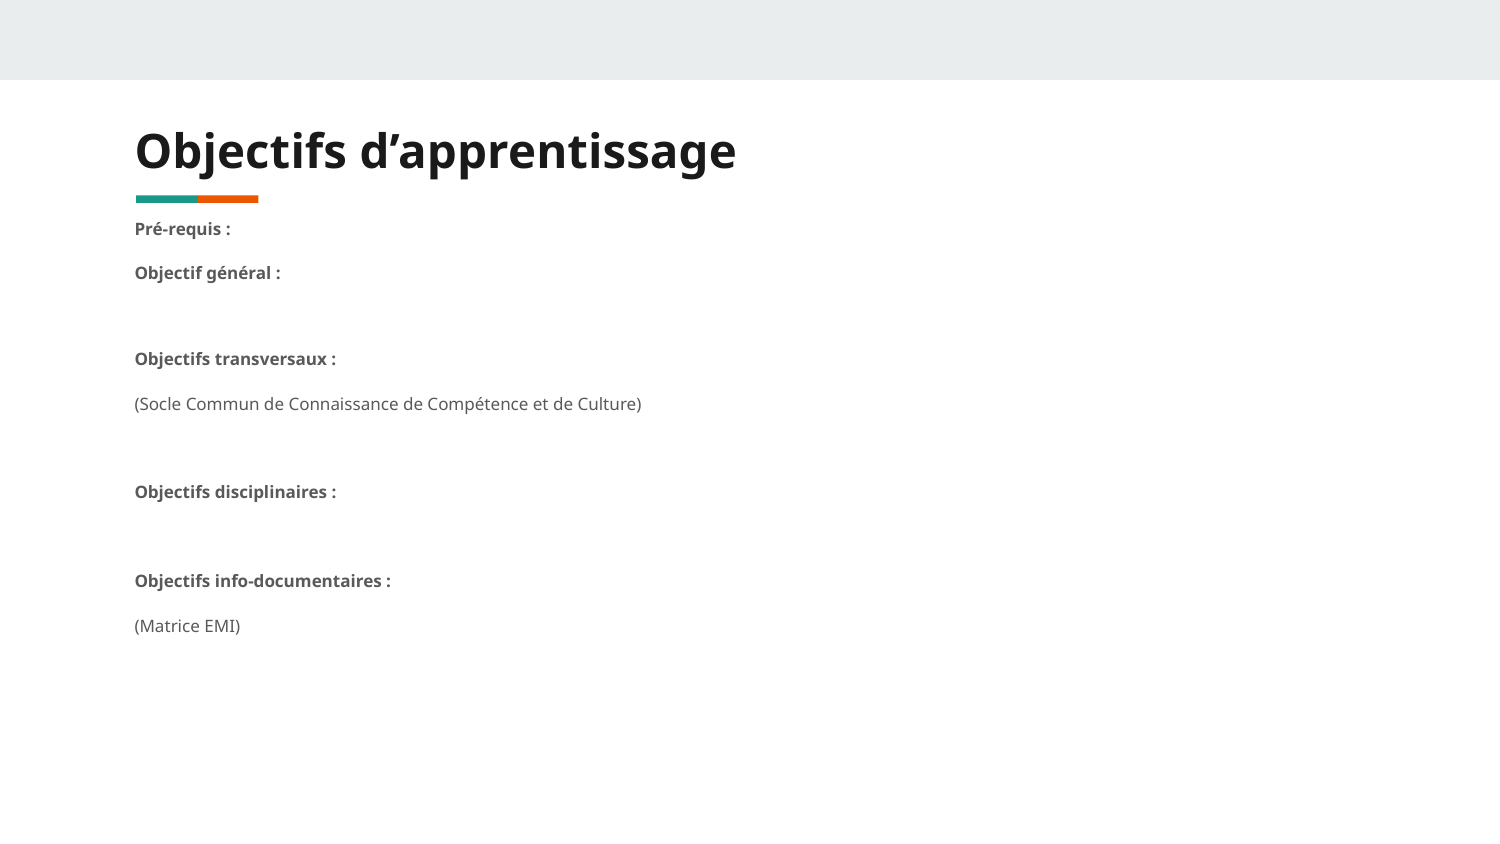

# Objectifs d’apprentissage
Pré-requis :
Objectif général :
Objectifs transversaux :
(Socle Commun de Connaissance de Compétence et de Culture)
Objectifs disciplinaires :
Objectifs info-documentaires :
(Matrice EMI)